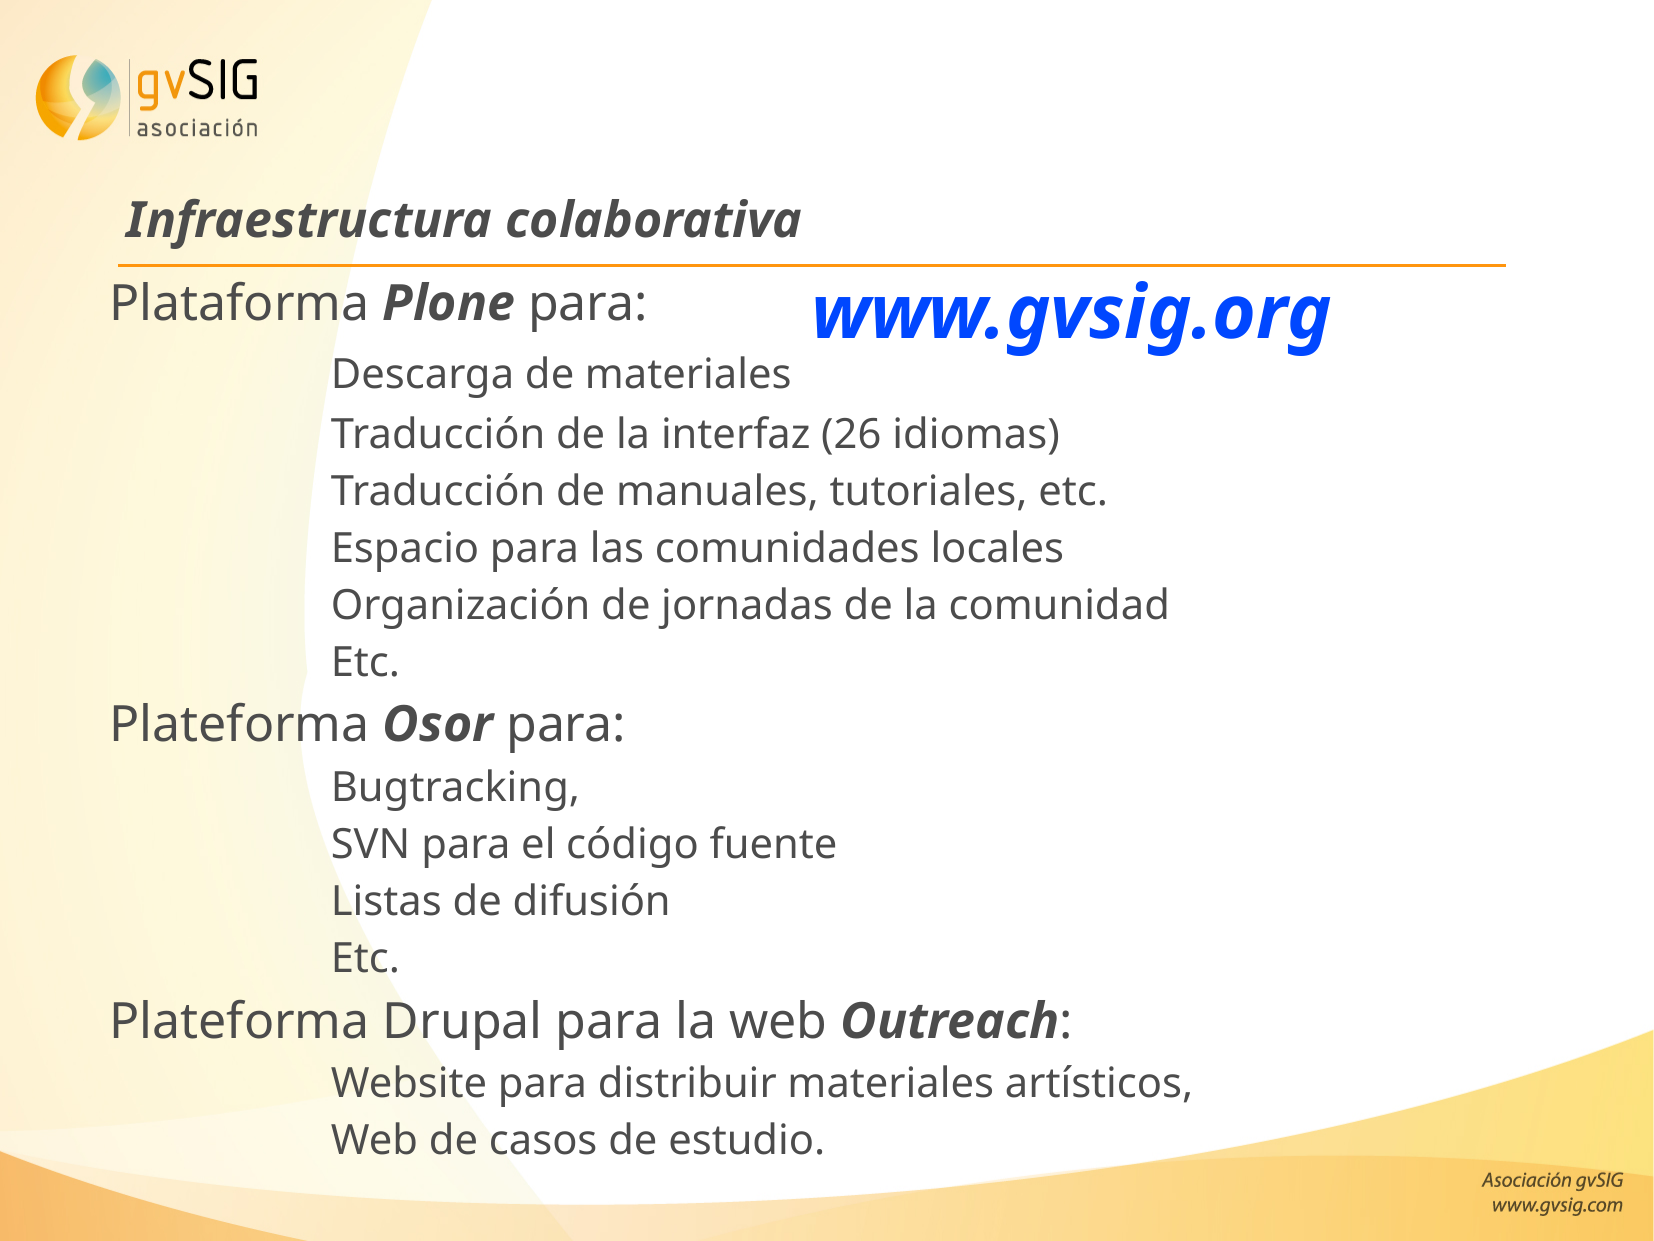

Infraestructura colaborativa
www.gvsig.org
Plataforma Plone para:
			Descarga de materiales
			Traducción de la interfaz (26 idiomas)
			Traducción de manuales, tutoriales, etc.
			Espacio para las comunidades locales
			Organización de jornadas de la comunidad
			Etc.
Plateforma Osor para:
			Bugtracking,
			SVN para el código fuente
			Listas de difusión
			Etc.
Plateforma Drupal para la web Outreach:
			Website para distribuir materiales artísticos,
			Web de casos de estudio.